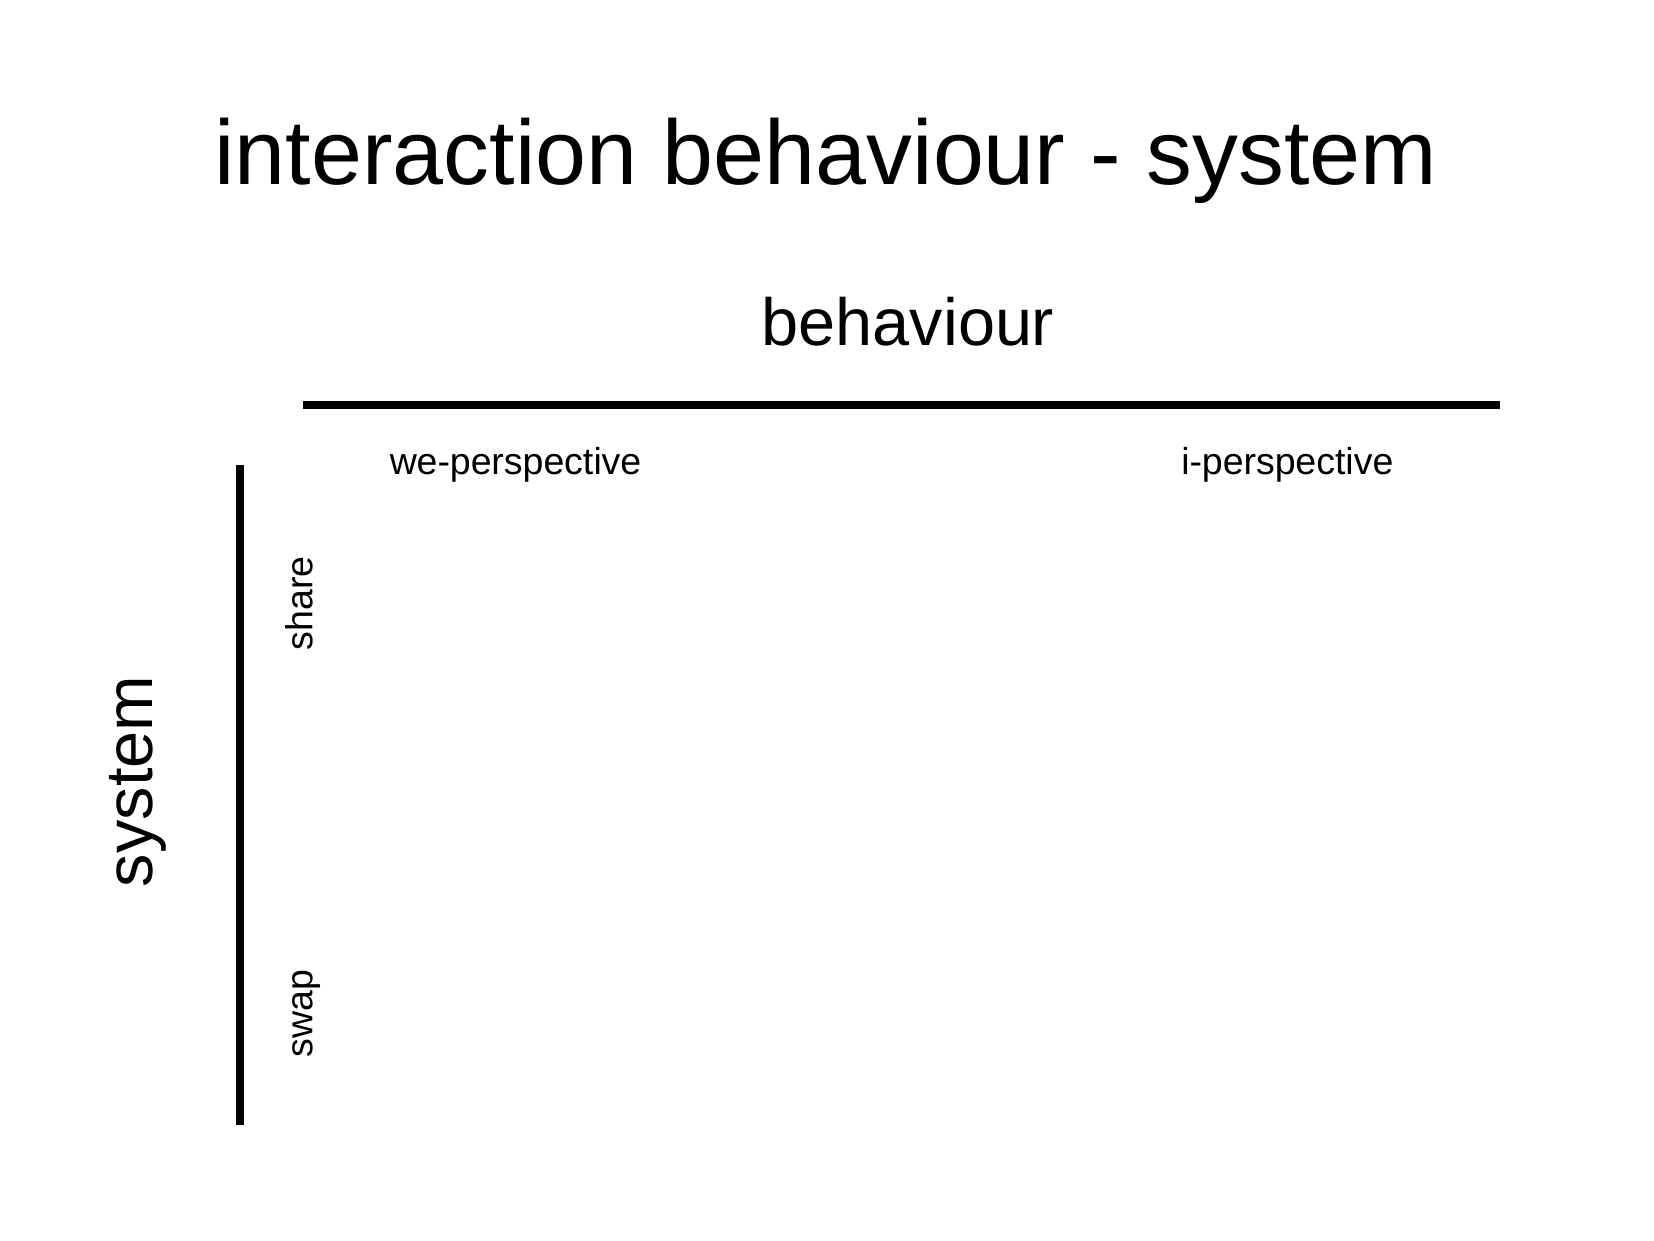

# interaction behaviour - system
behaviour
we-perspective
i-perspective
share
system
swap